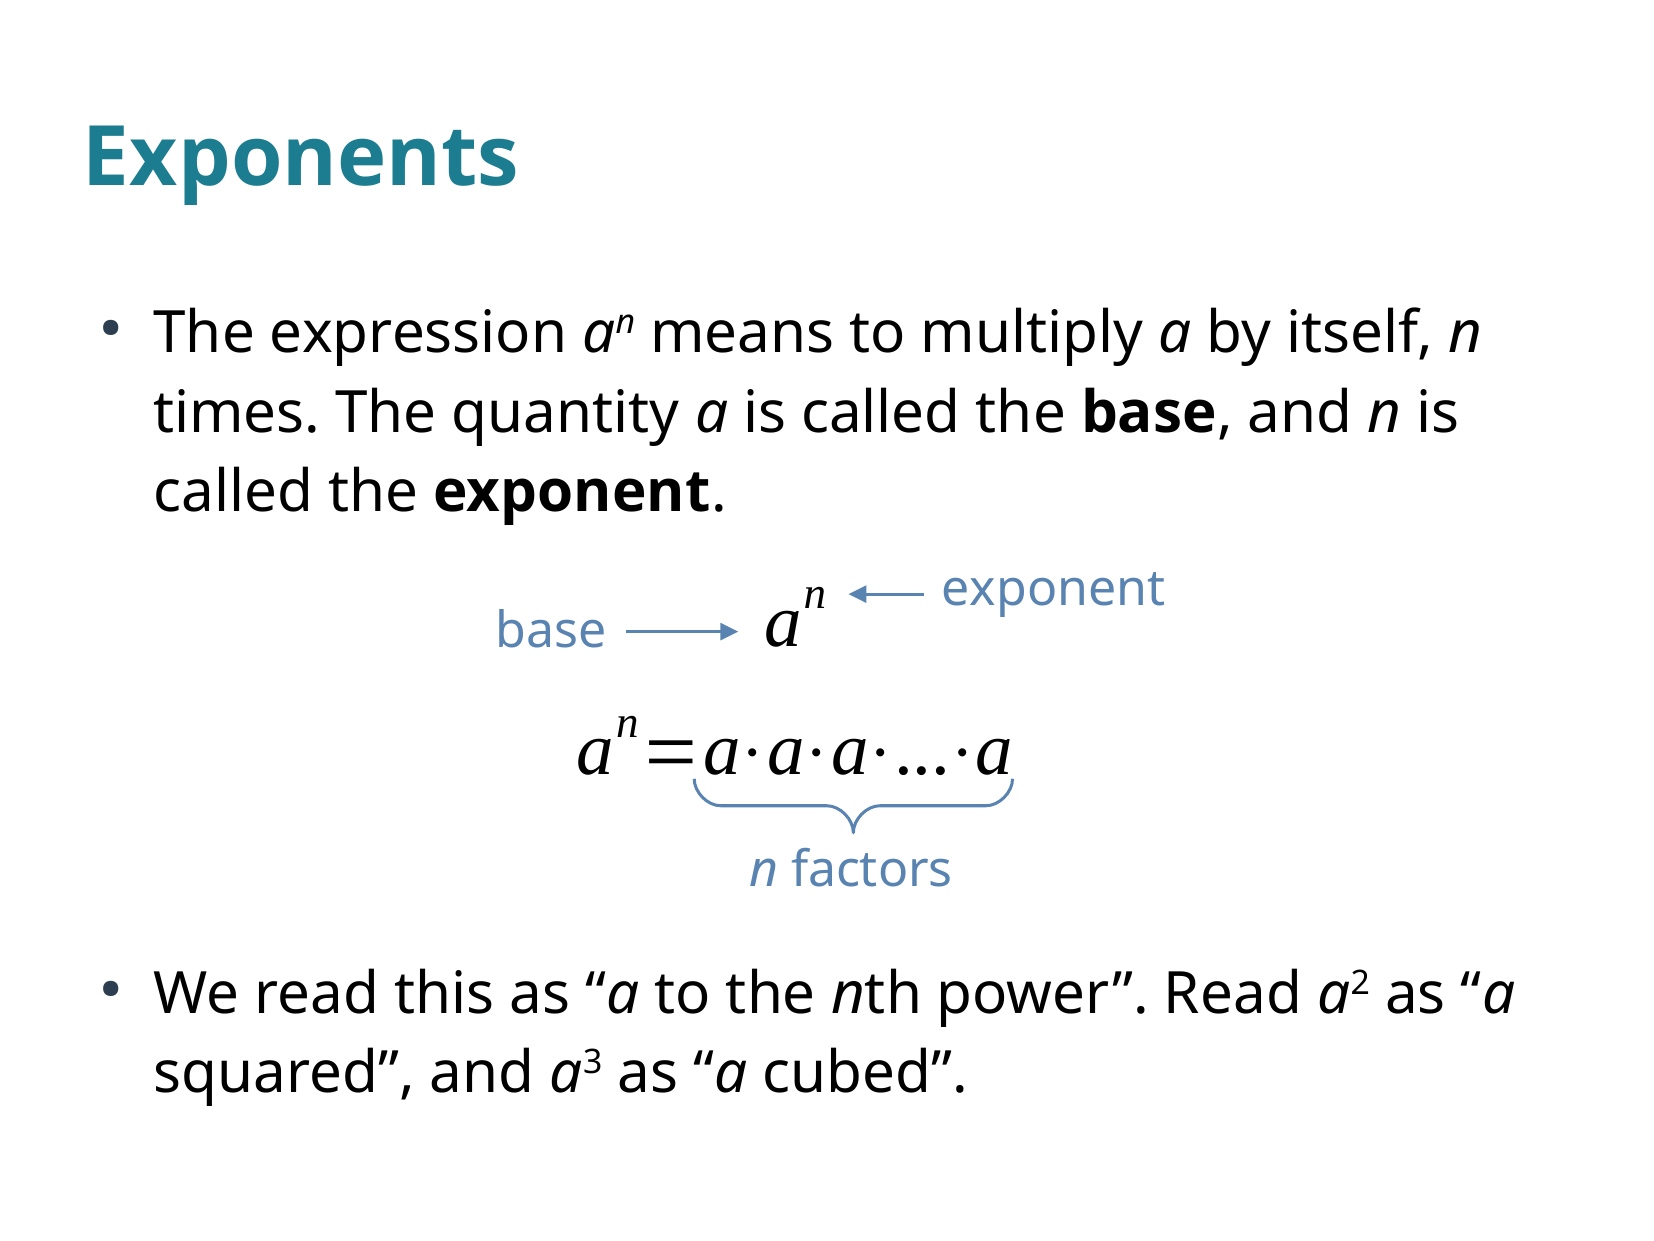

# Exponents
The expression an means to multiply a by itself, n times. The quantity a is called the base, and n is called the exponent.
exponent
base
n factors
We read this as “a to the nth power”. Read a2 as “a squared”, and a3 as “a cubed”.